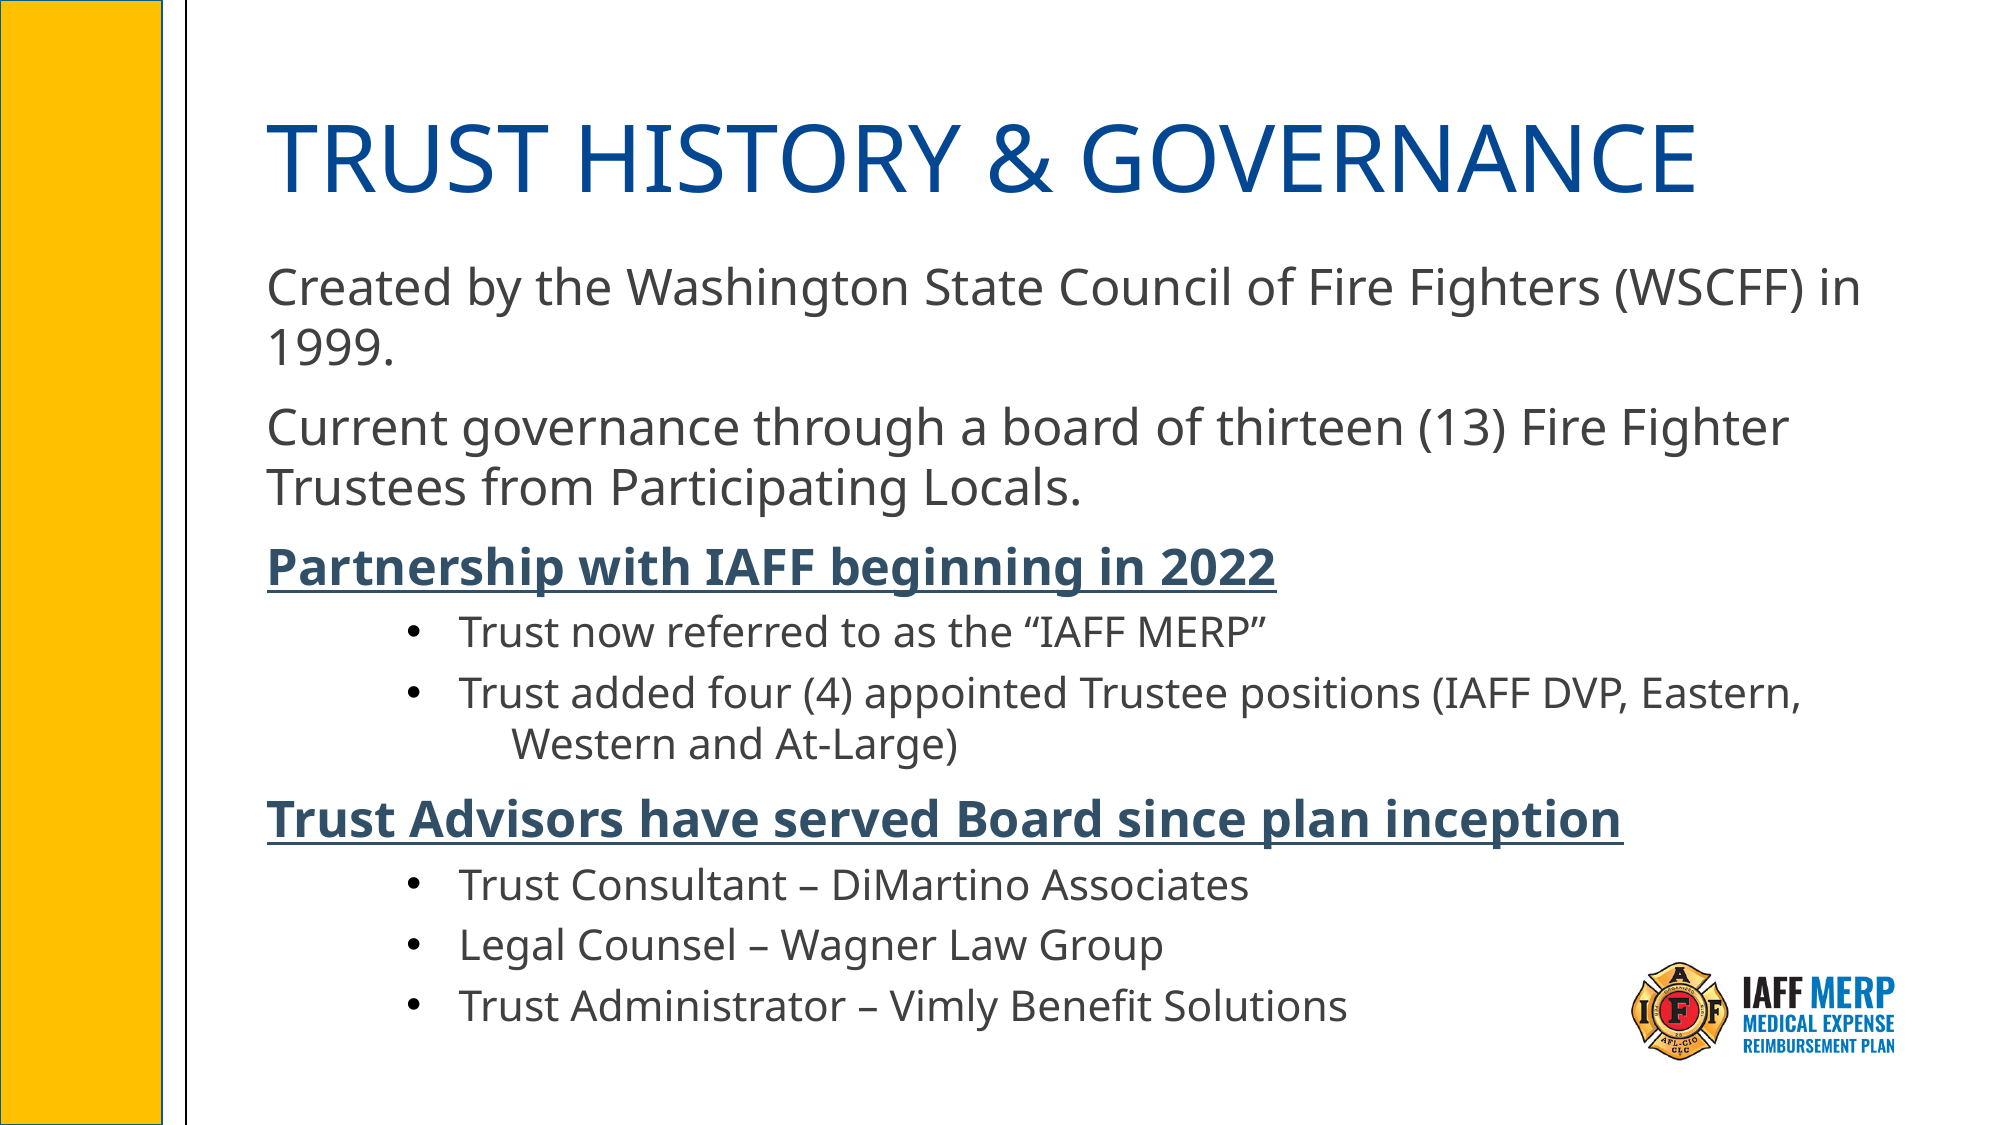

# Trust History & Governance
Created by the Washington State Council of Fire Fighters (WSCFF) in 1999.
Current governance through a board of thirteen (13) Fire Fighter Trustees from Participating Locals.
Partnership with IAFF beginning in 2022
Trust now referred to as the “IAFF MERP”
Trust added four (4) appointed Trustee positions (IAFF DVP, Eastern, Western and At-Large)
Trust Advisors have served Board since plan inception
Trust Consultant – DiMartino Associates
Legal Counsel – Wagner Law Group
Trust Administrator – Vimly Benefit Solutions